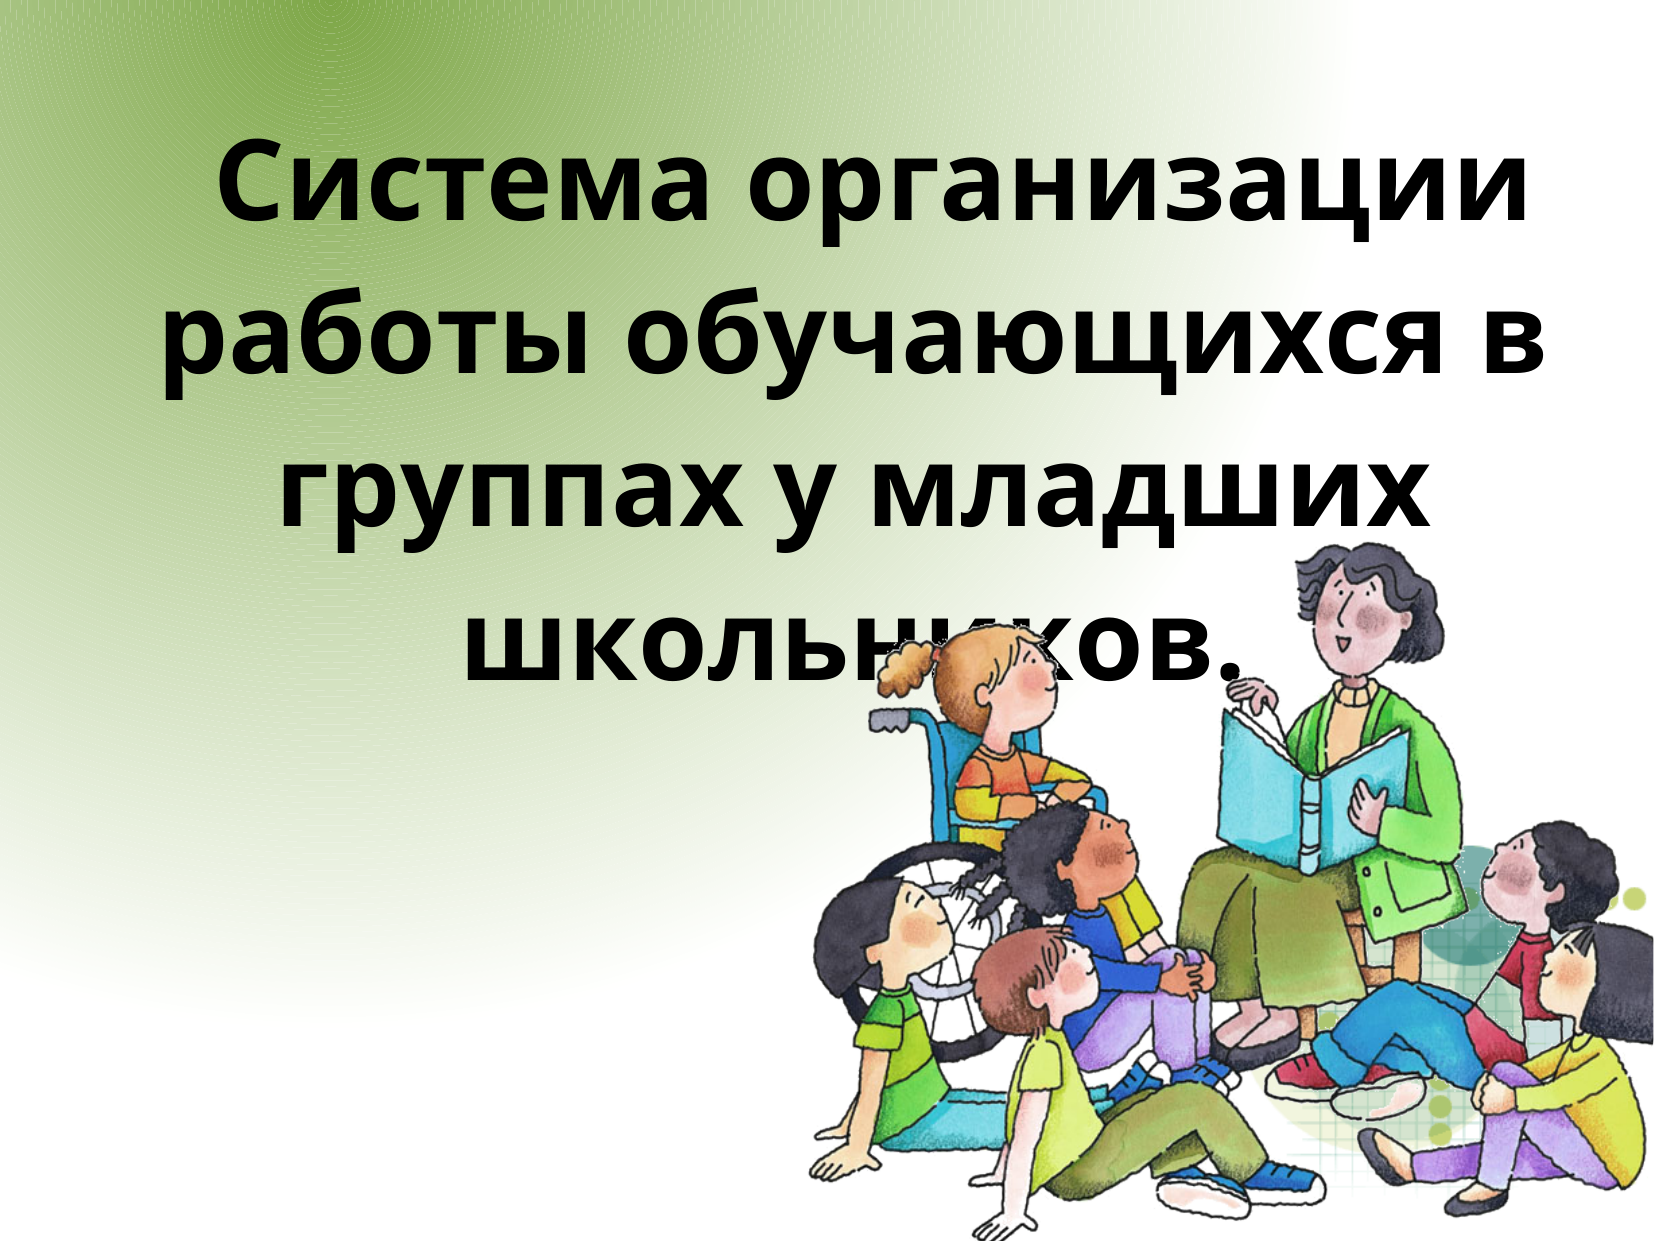

# Система организации работы обучающихся в группах у младших школьников.